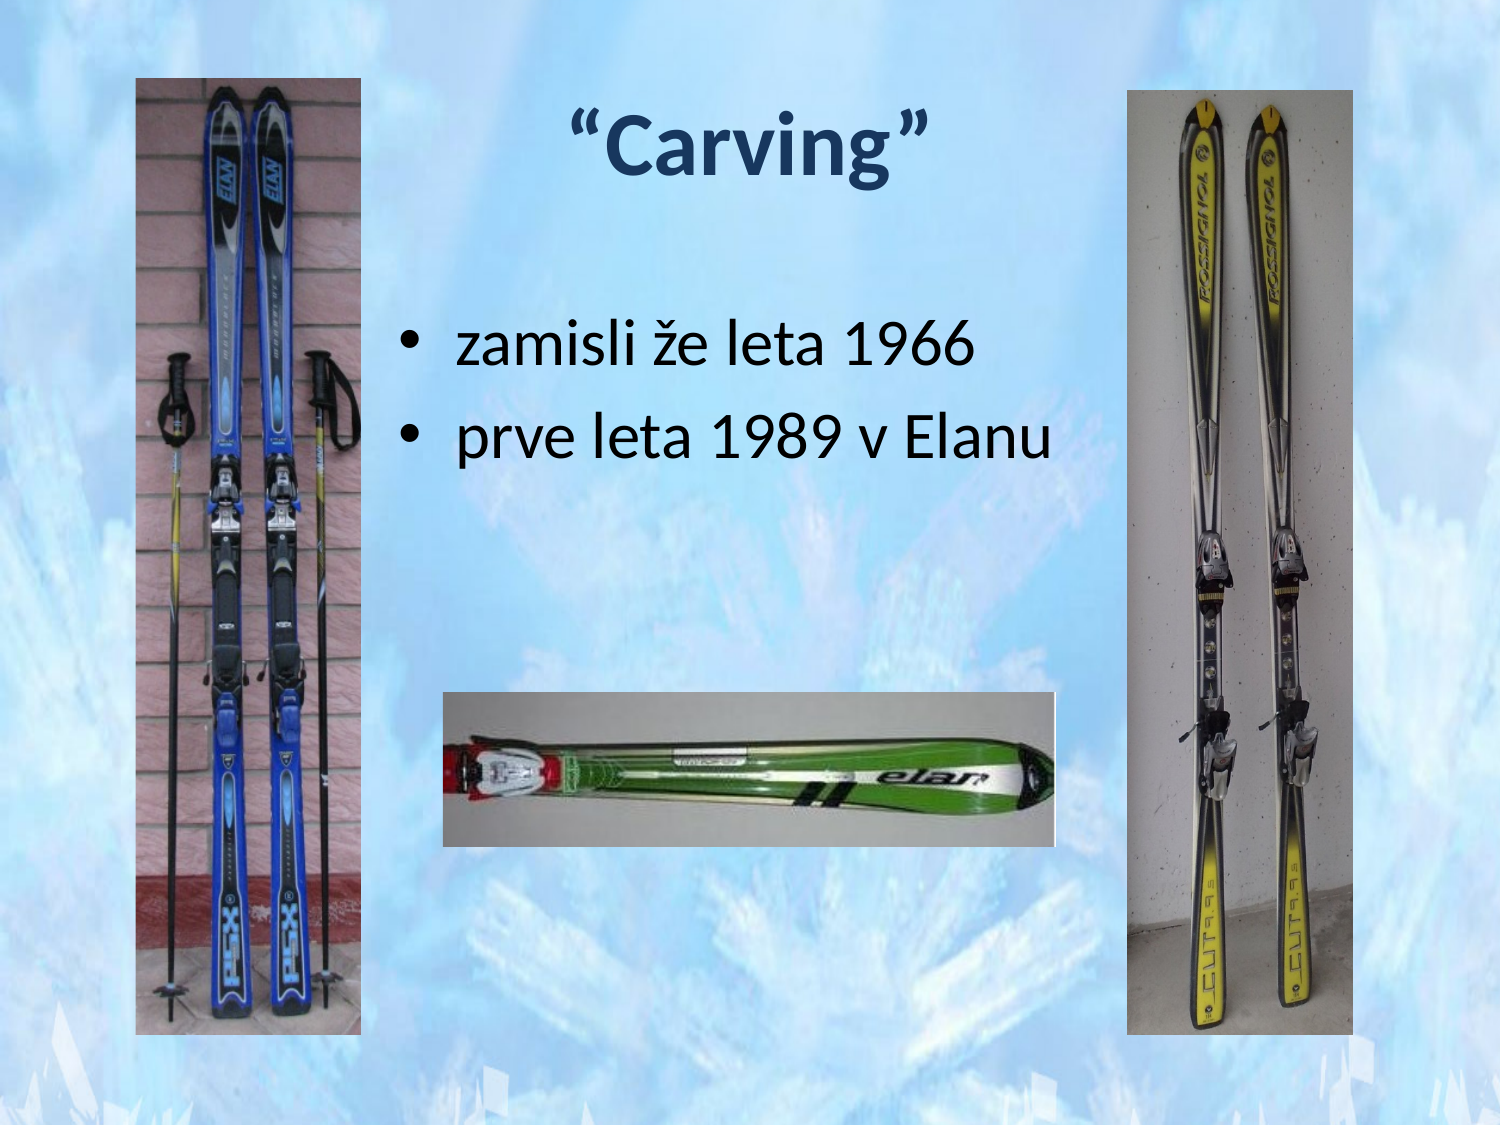

# “Carving”
zamisli že leta 1966
prve leta 1989 v Elanu